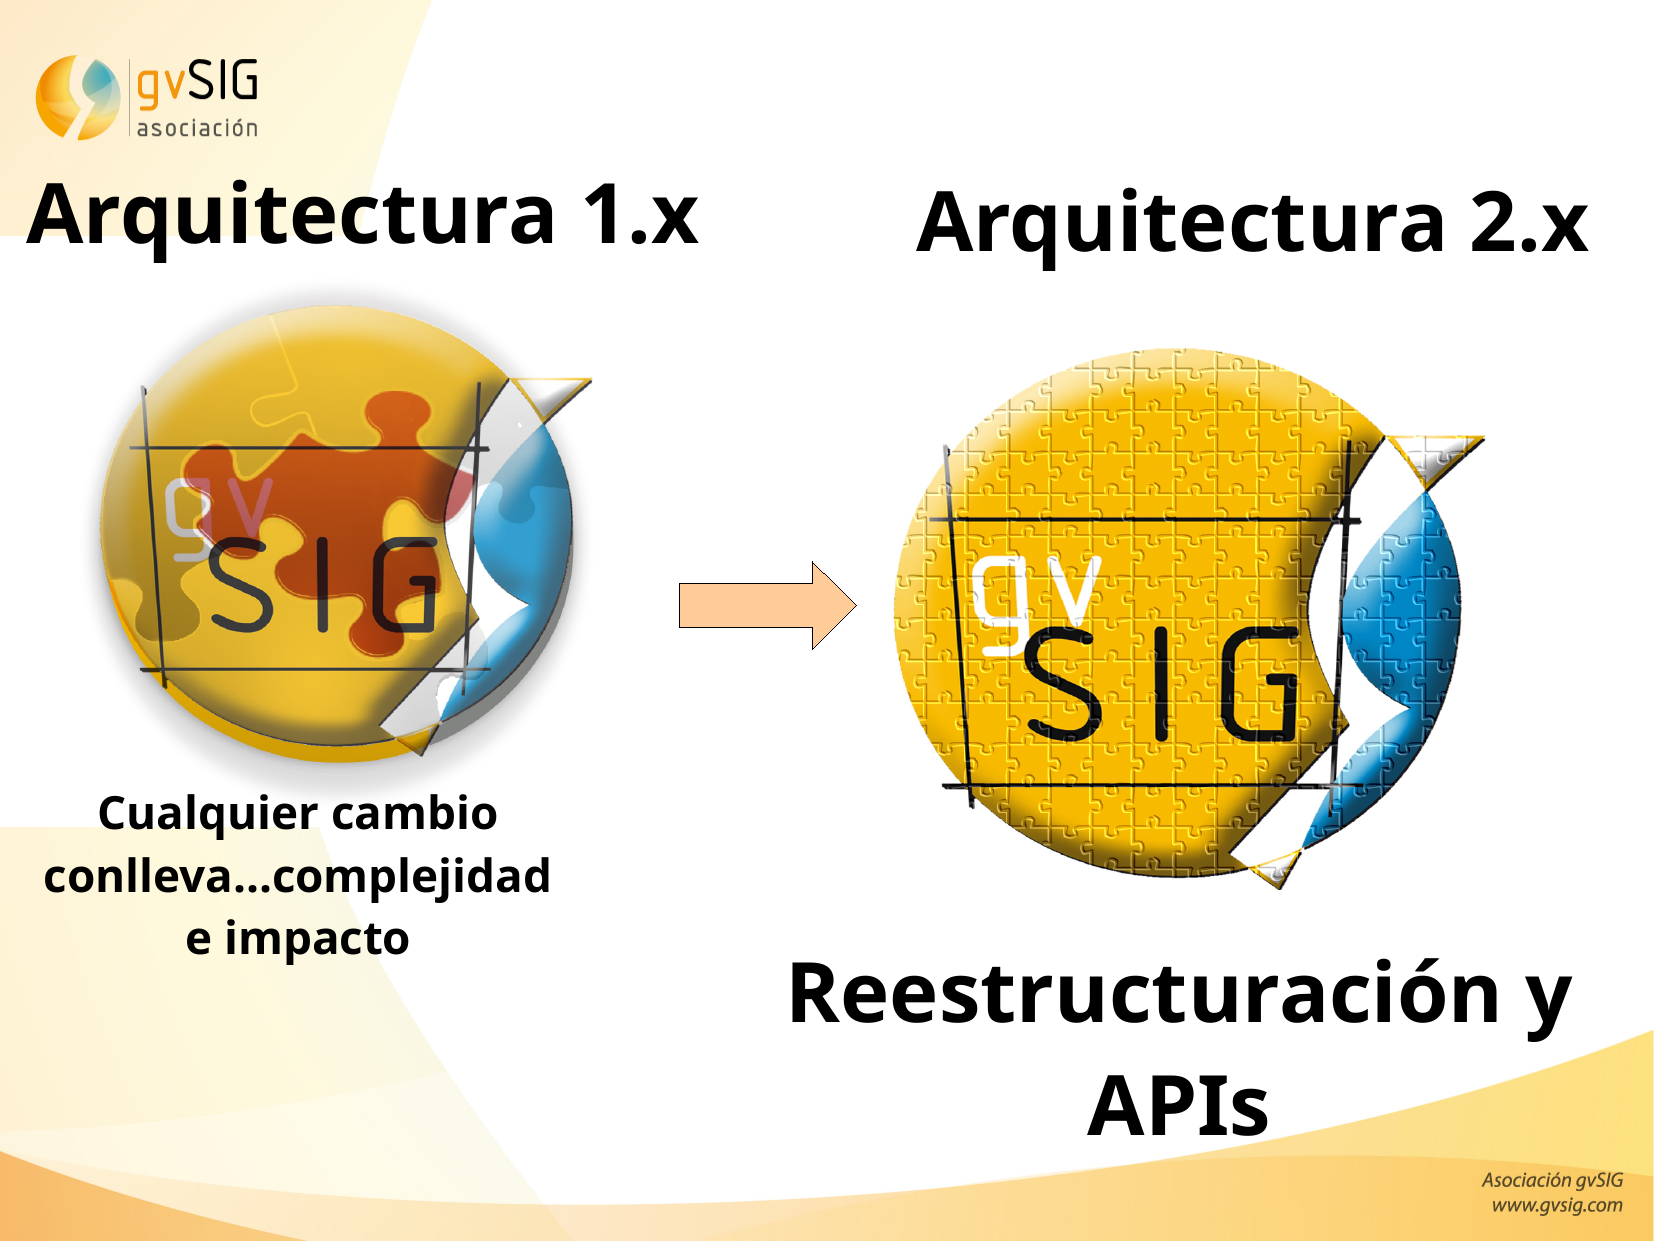

# Arquitectura 1.x
Arquitectura 2.x
Cualquier cambio conlleva...complejidad e impacto
Reestructuración y APIs